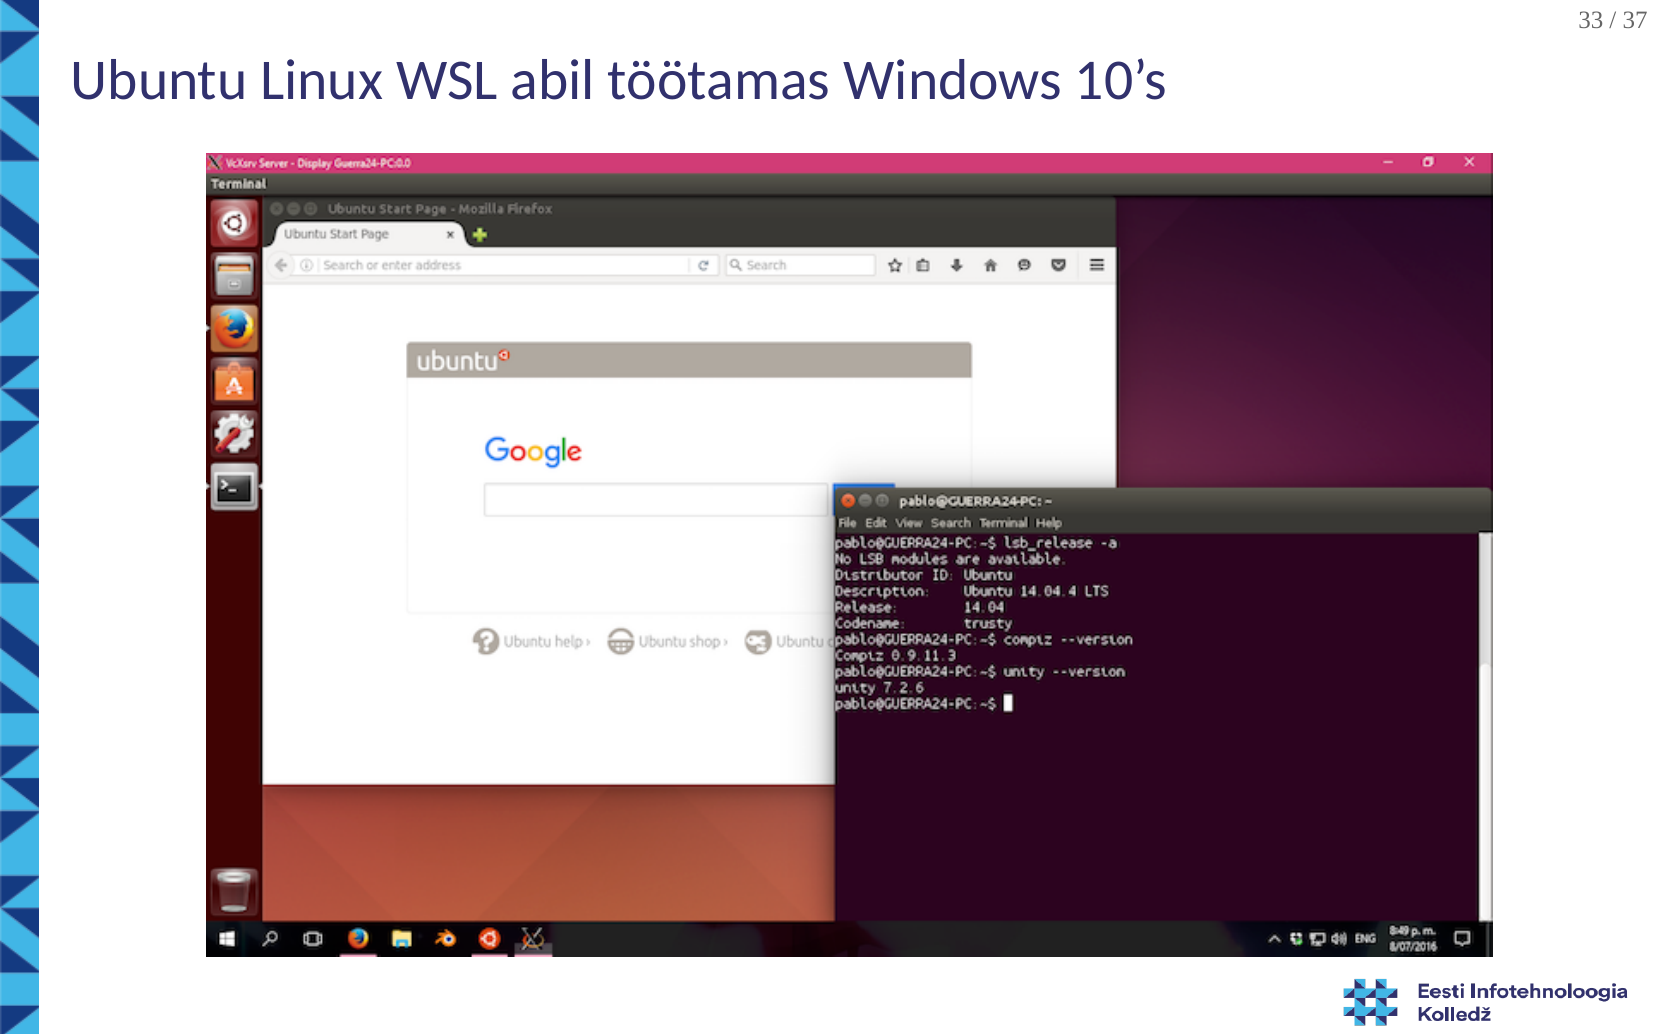

# Ubuntu Linux WSL abil töötamas Windows 10’s